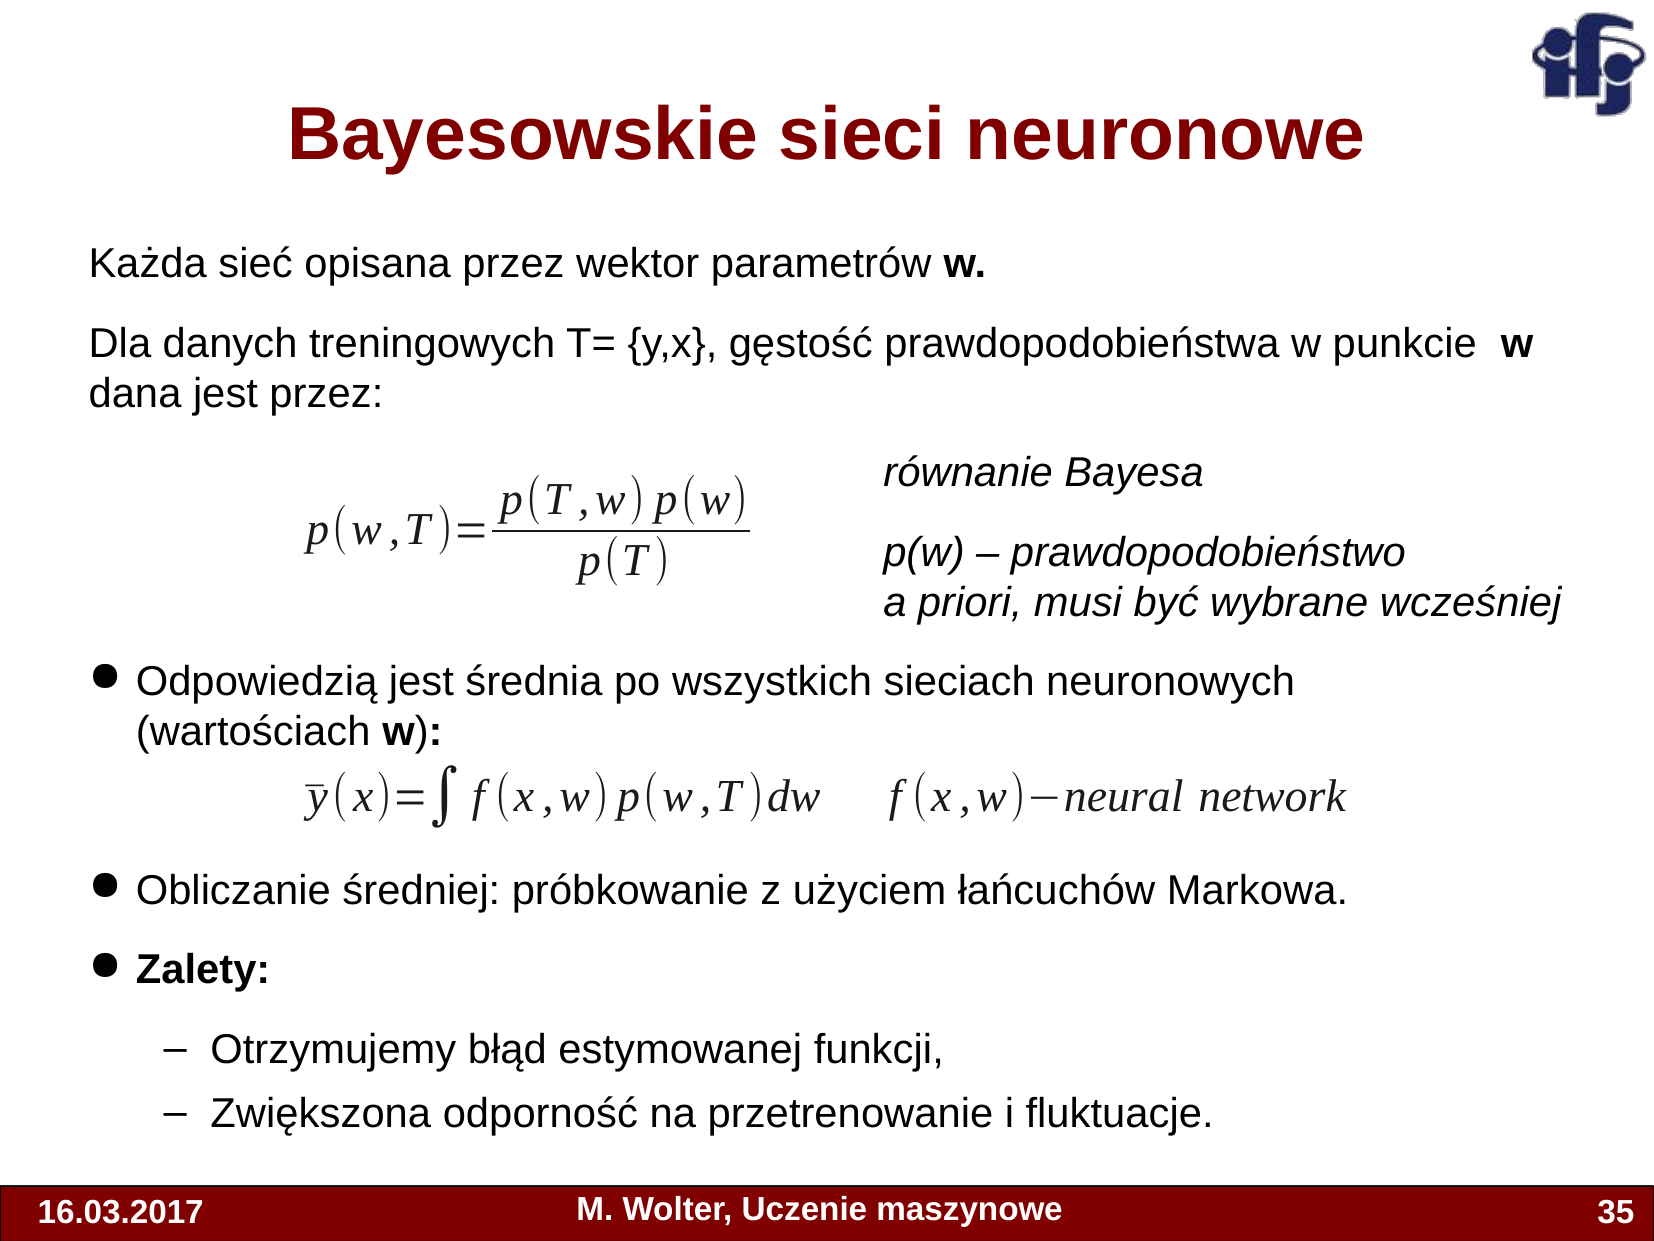

# Bayesowskie sieci neuronowe
Każda sieć opisana przez wektor parametrów w.
Dla danych treningowych T= {y,x}, gęstość prawdopodobieństwa w punkcie w dana jest przez:
 równanie Bayesa
 p(w) – prawdopodobieństwo a priori, musi być wybrane wcześniej
Odpowiedzią jest średnia po wszystkich sieciach neuronowych (wartościach w):
Obliczanie średniej: próbkowanie z użyciem łańcuchów Markowa.
Zalety:
Otrzymujemy błąd estymowanej funkcji,
Zwiększona odporność na przetrenowanie i fluktuacje.
31.03.2009
Multivariate analysis, Marcin Wolter